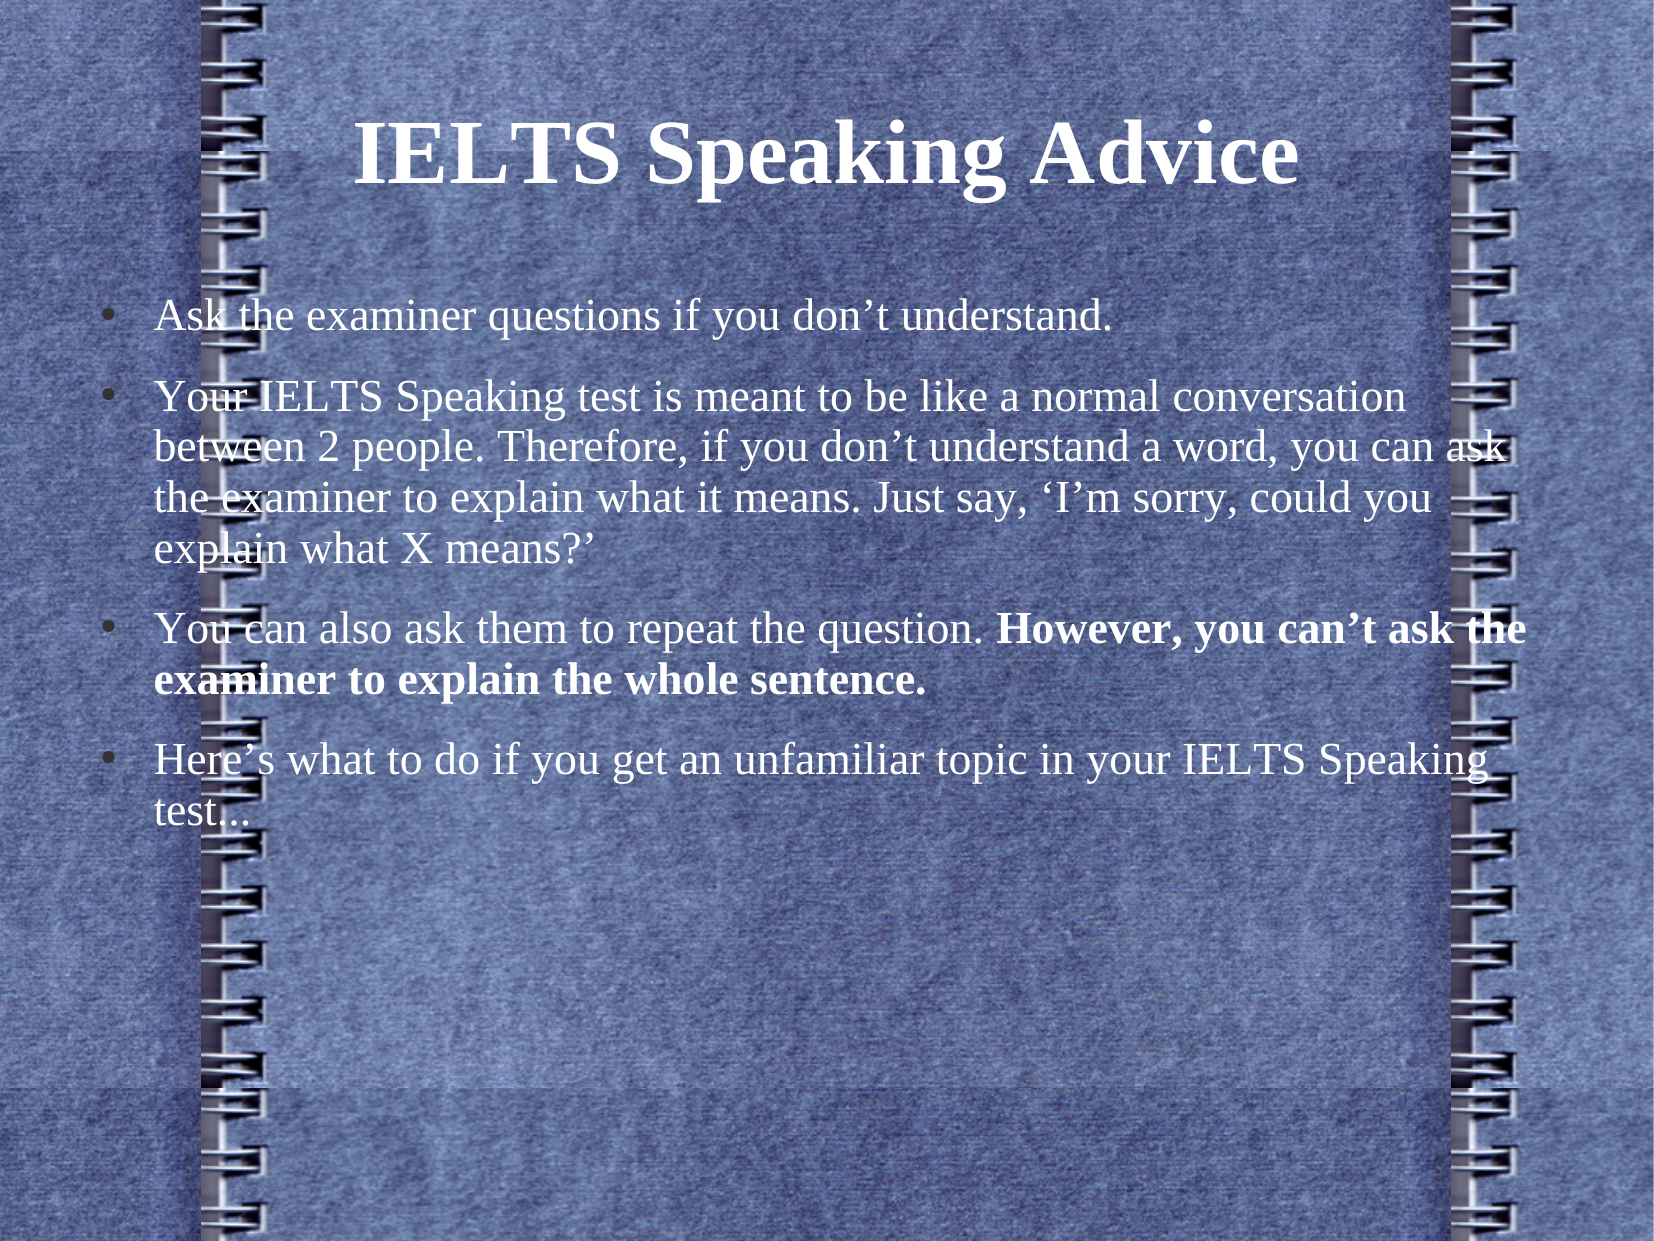

# IELTS Speaking Advice
Ask the examiner questions if you don’t understand.
Your IELTS Speaking test is meant to be like a normal conversation between 2 people. Therefore, if you don’t understand a word, you can ask the examiner to explain what it means. Just say, ‘I’m sorry, could you explain what X means?’
You can also ask them to repeat the question. However, you can’t ask the examiner to explain the whole sentence.
Here’s what to do if you get an unfamiliar topic in your IELTS Speaking test...